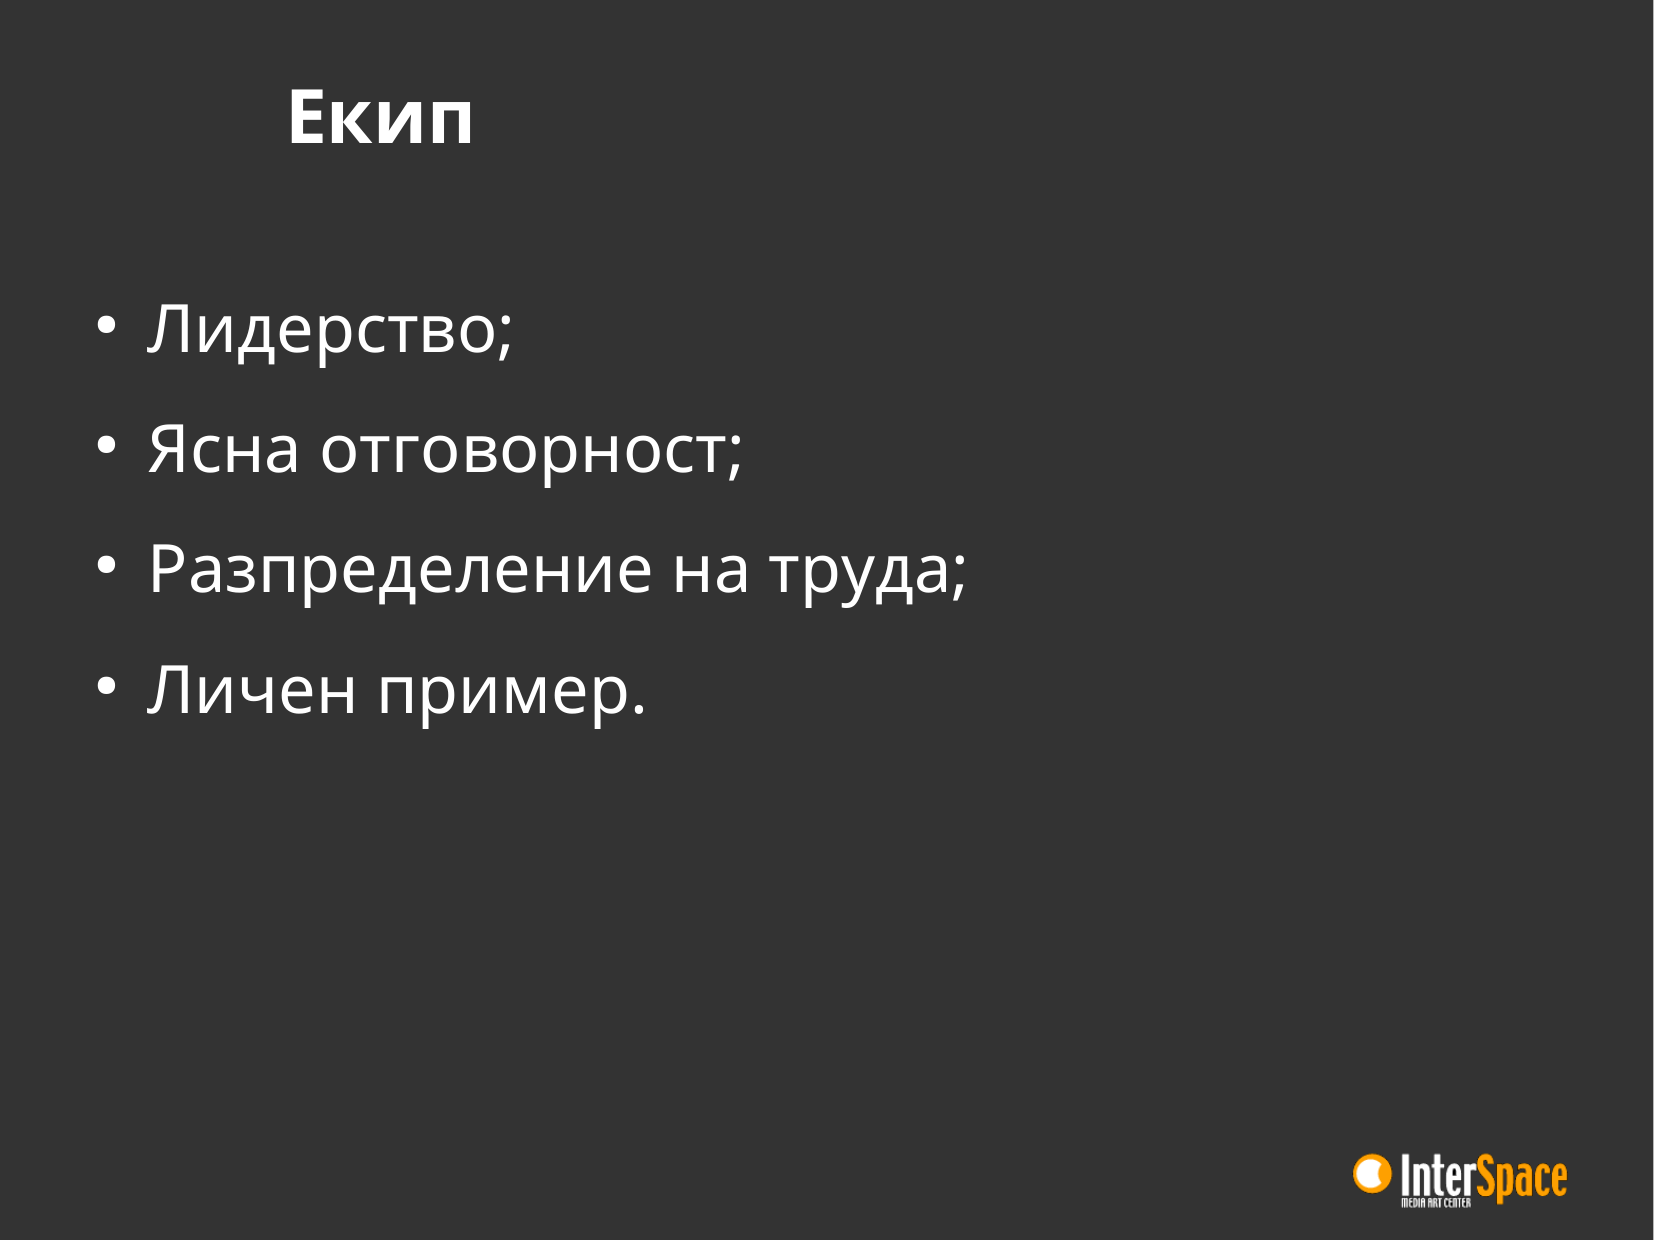

# Екип
Лидерство;
Ясна отговорност;
Разпределение на труда;
Личен пример.